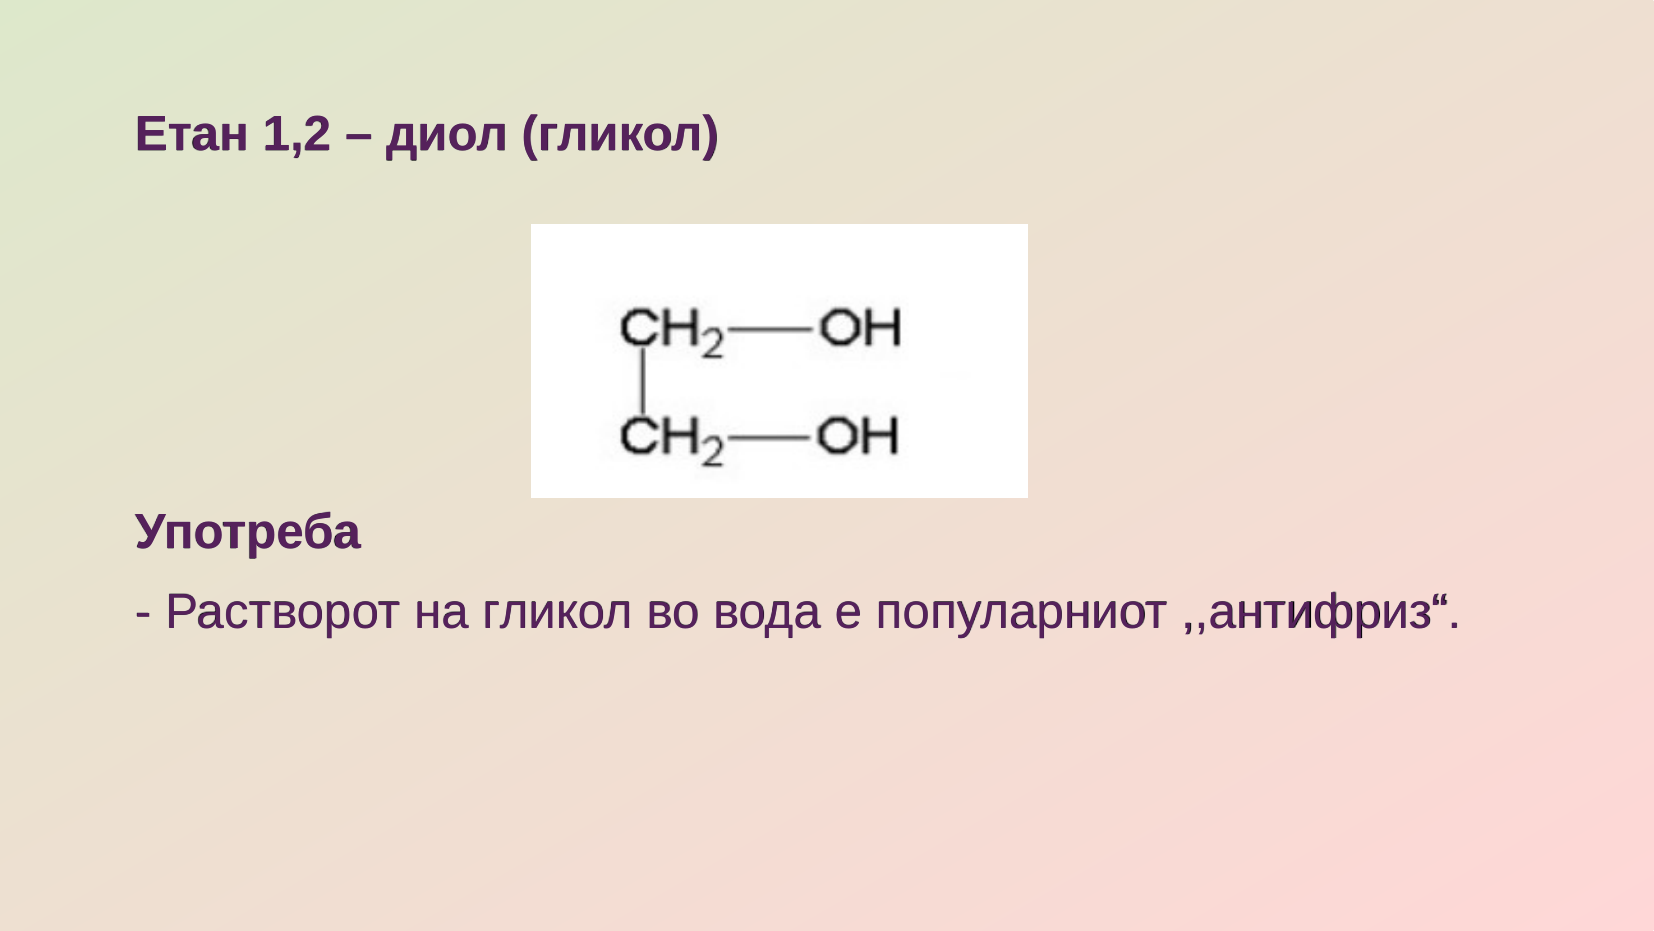

# Етан 1,2 – диол (гликол)
Употреба
- Растворот на гликол во вода е популарниот ,,антифриз“.